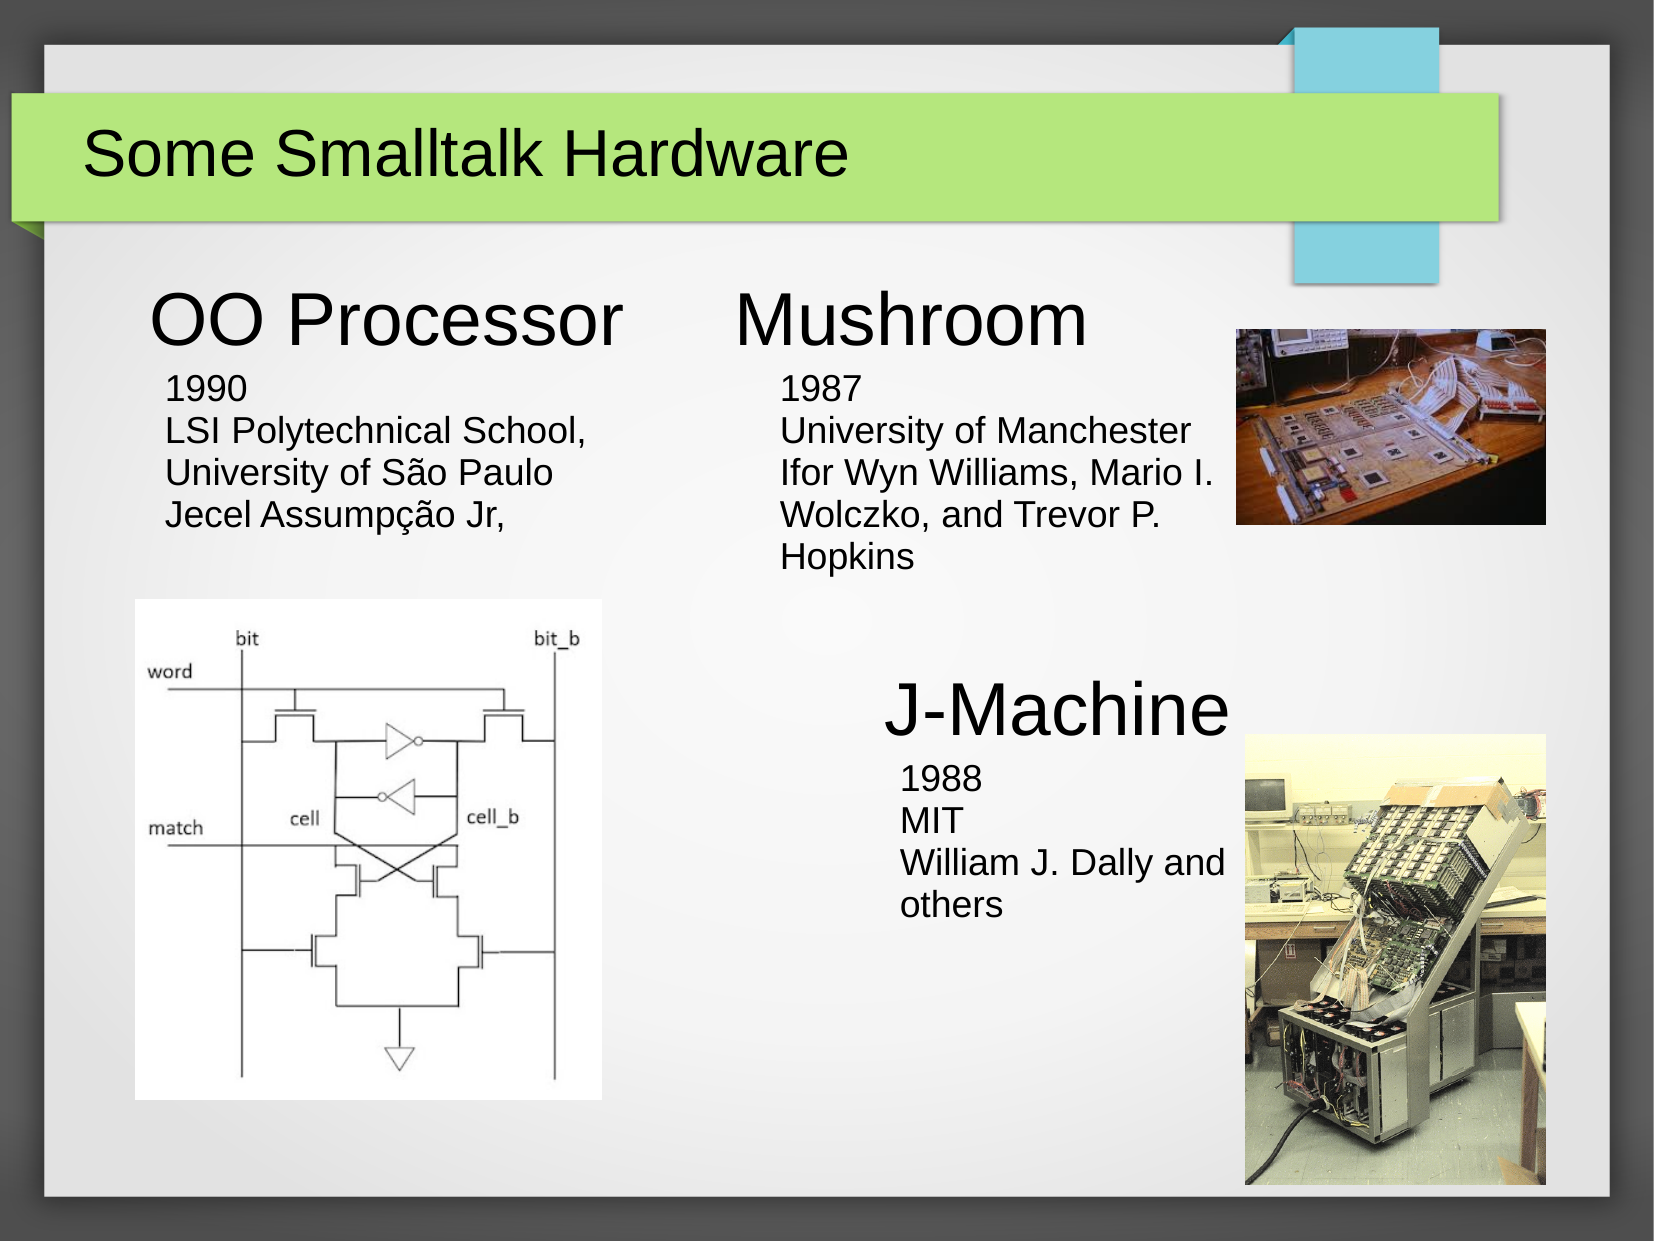

# Some Smalltalk Hardware
OO Processor
Mushroom
1990
LSI Polytechnical School, University of São Paulo
Jecel Assumpção Jr,
1987
University of Manchester
Ifor Wyn Williams, Mario I. Wolczko, and Trevor P. Hopkins
J-Machine
1988
MIT
William J. Dally and others